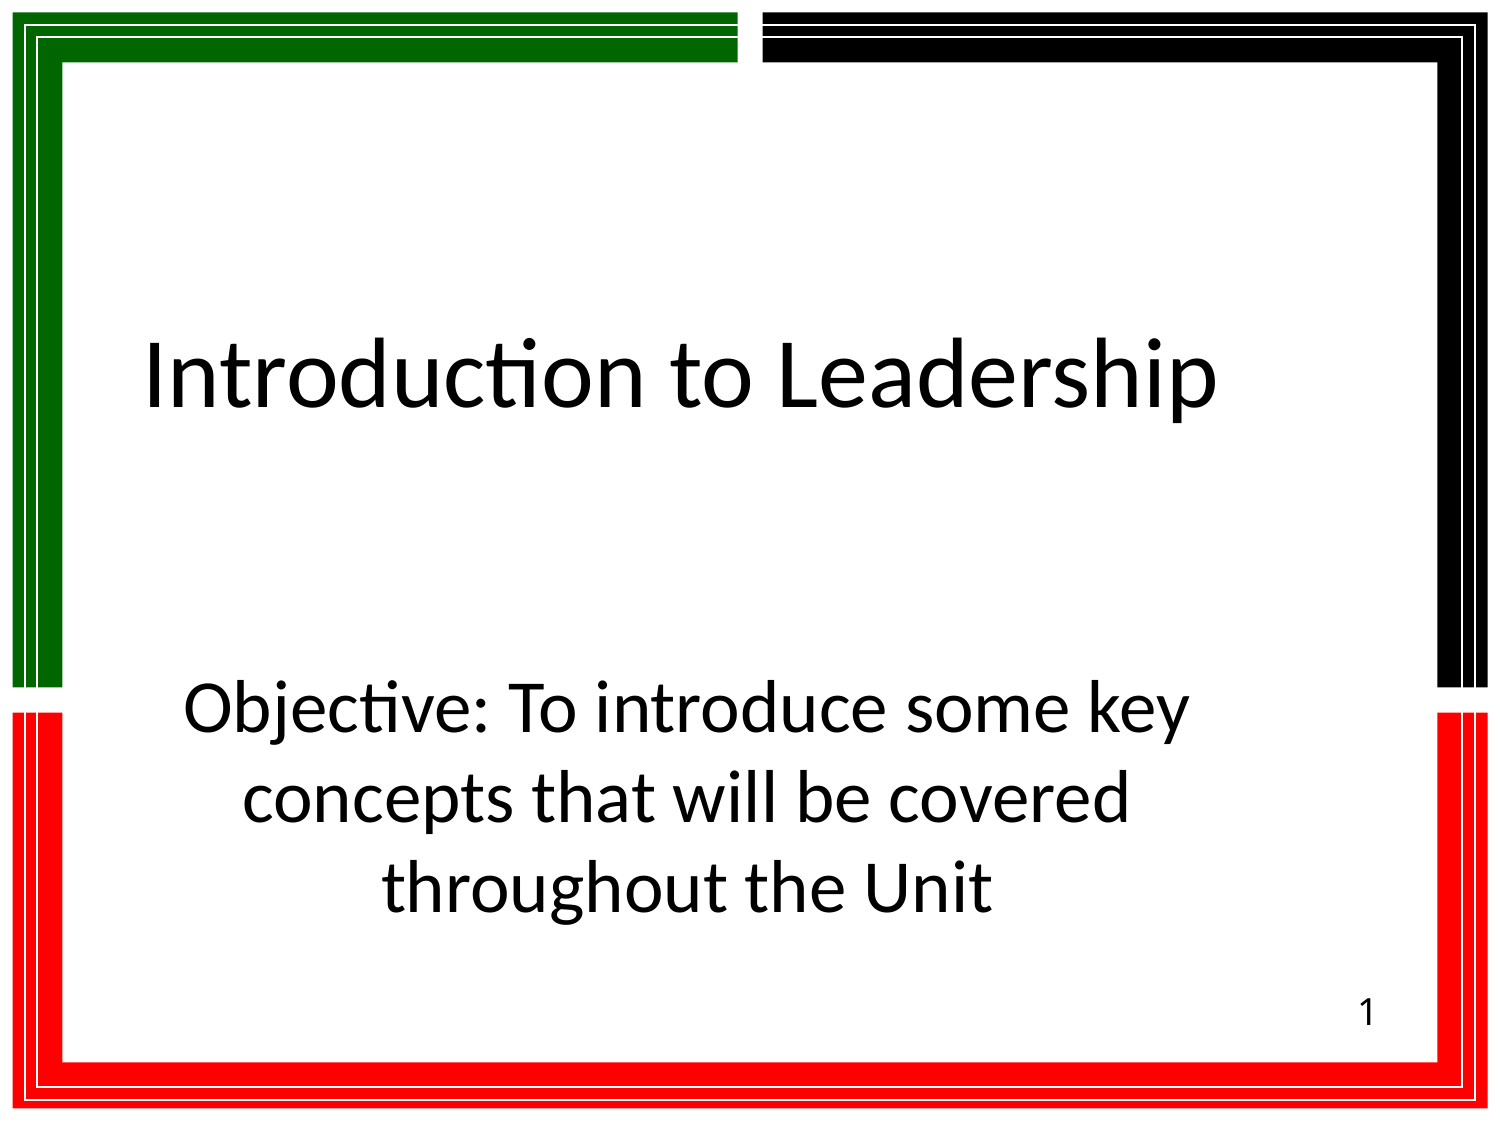

a
# Introduction to Leadership
Objective: To introduce some key concepts that will be covered throughout the Unit